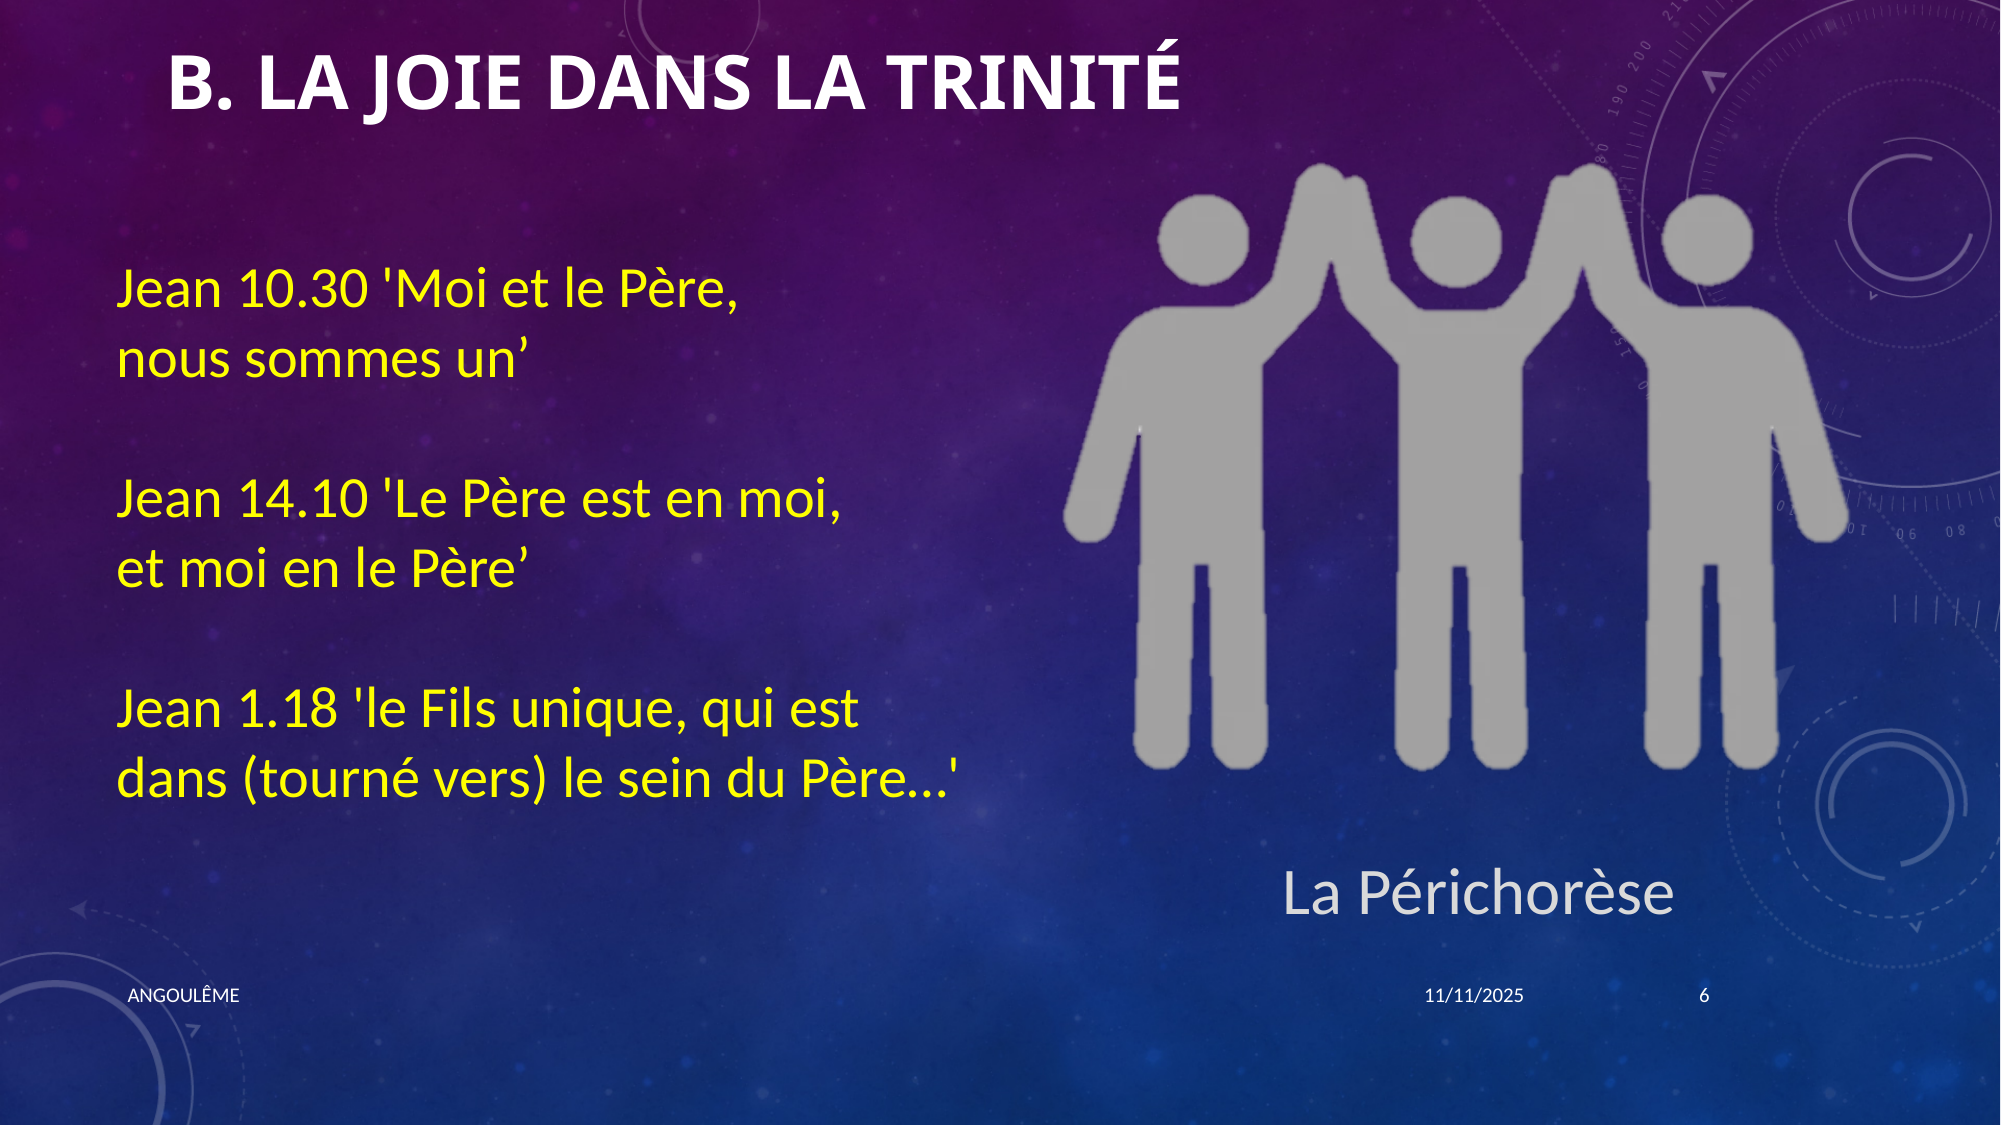

# B. La joie dans la trinité
Jean 10.30 'Moi et le Père,
nous sommes un’
Jean 14.10 'Le Père est en moi,
et moi en le Père’
Jean 1.18 'le Fils unique, qui est
dans (tourné vers) le sein du Père…'
La Périchorèse
ANGOULÊME
11/11/2025
6